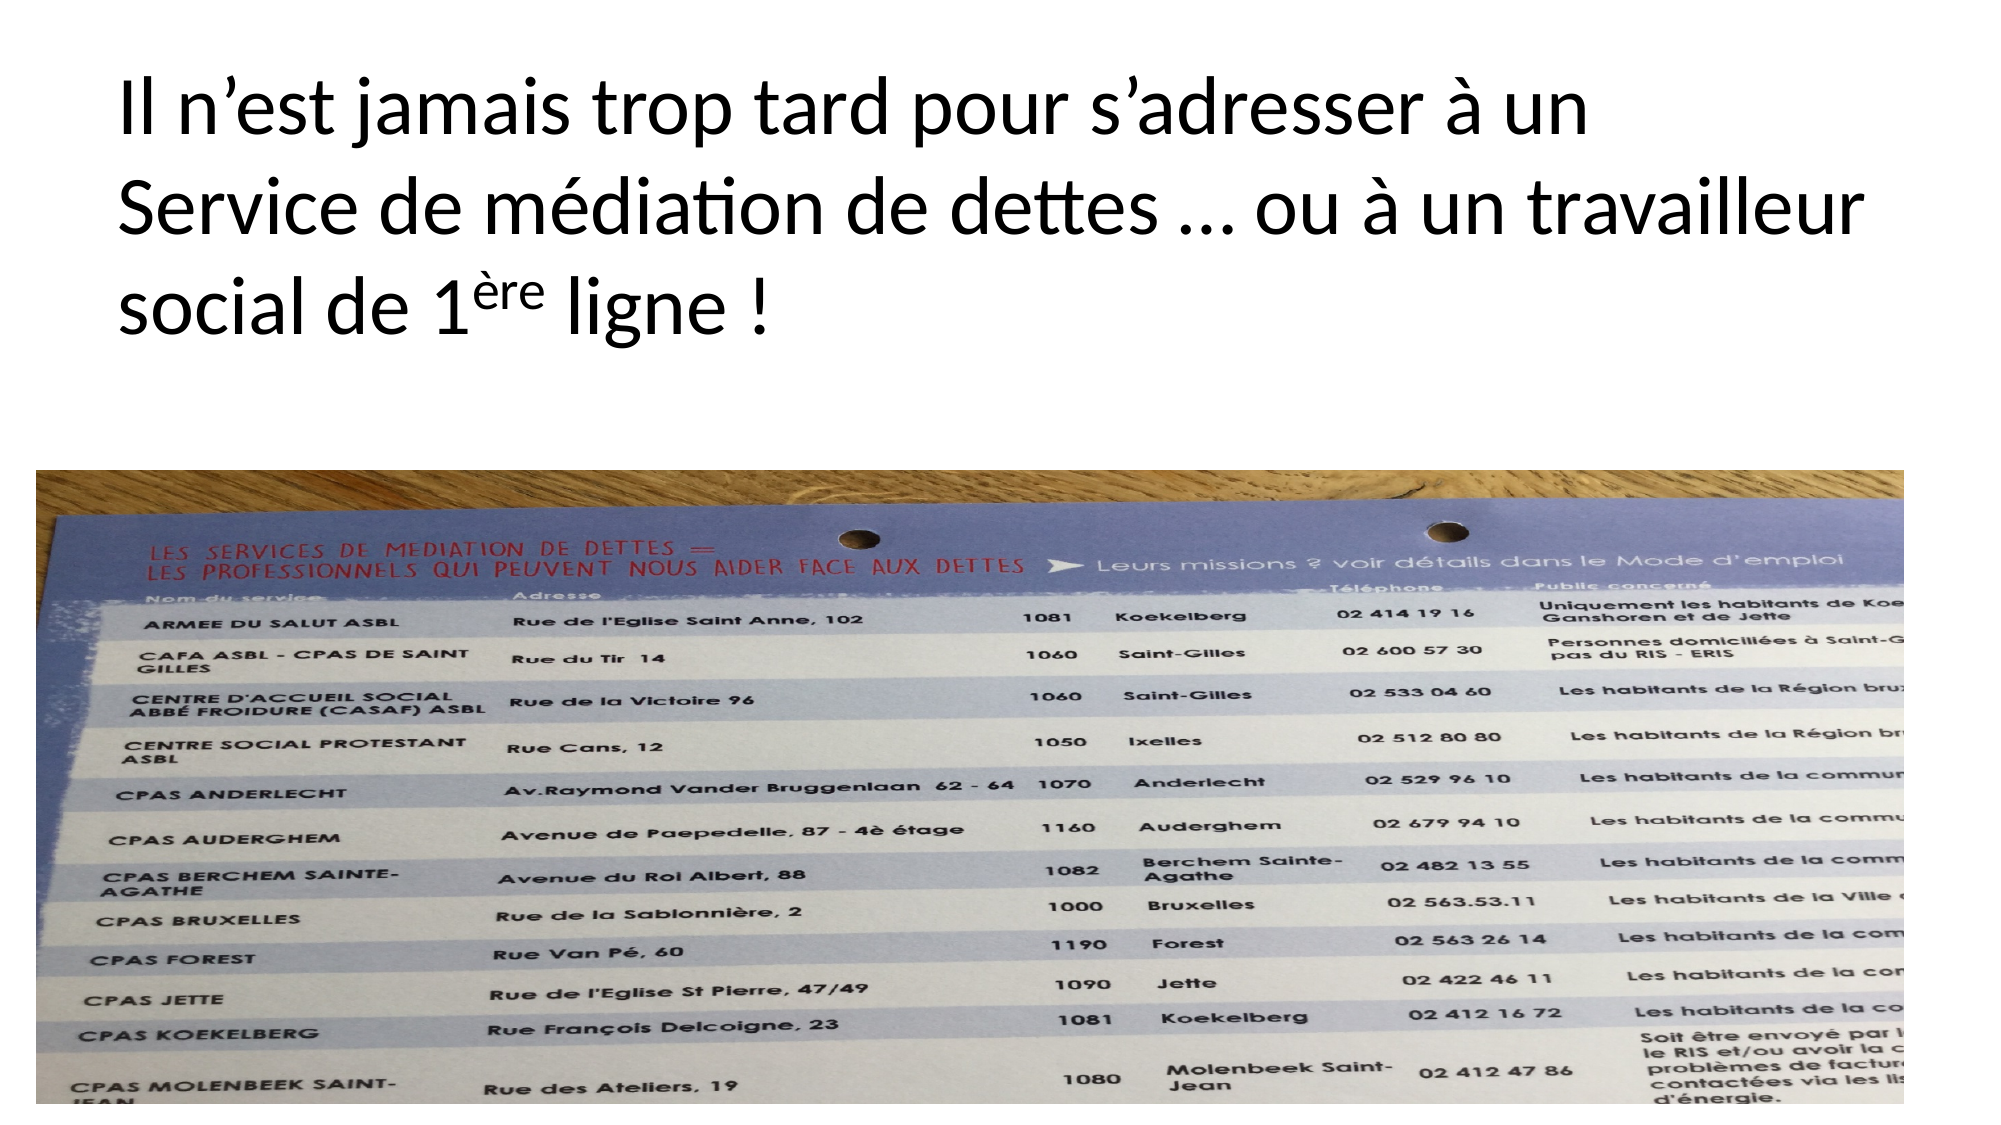

Il n’est jamais trop tard pour s’adresser à un
Service de médiation de dettes … ou à un travailleur
social de 1ère ligne !